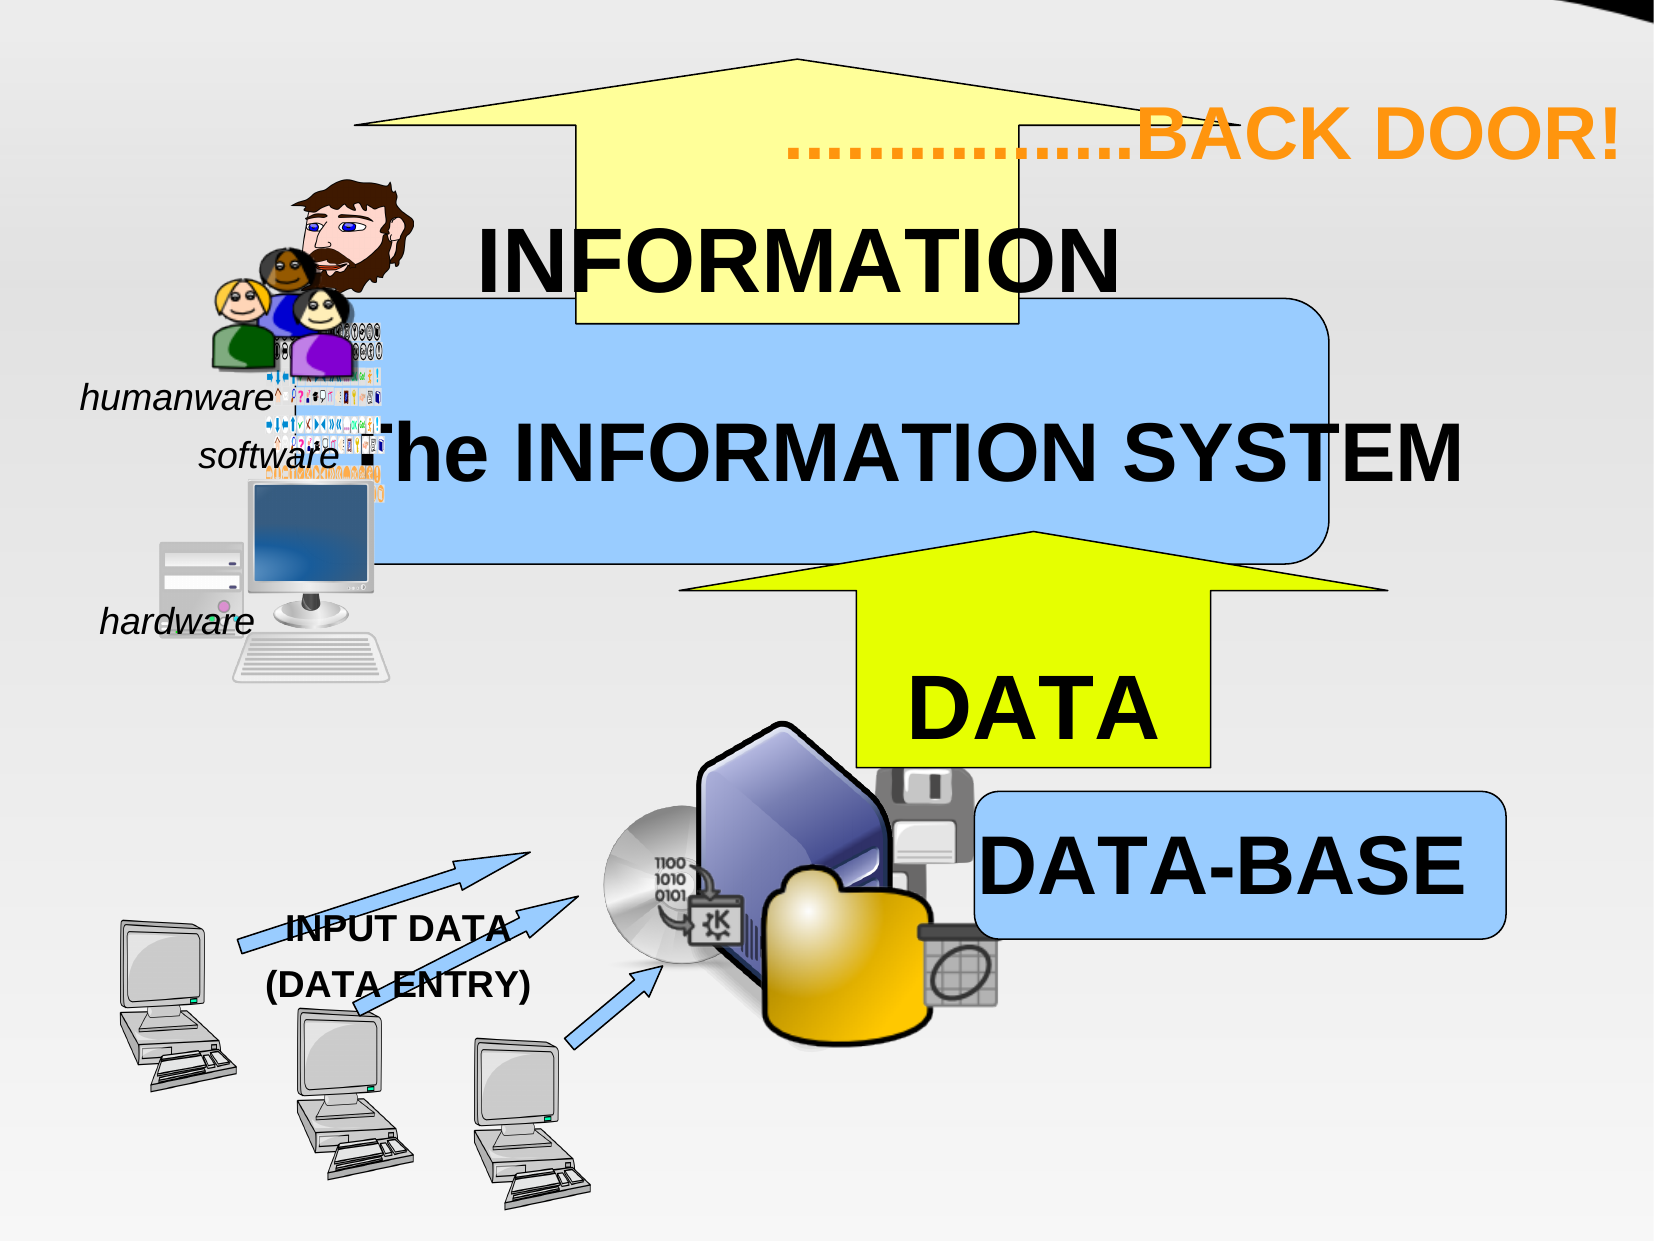

.................BACK DOOR!
INFORMATION
humanware
# The INFORMATION SYSTEM
software
hardware
DATA
DATA-BASE
INPUT DATA
(DATA ENTRY)‏